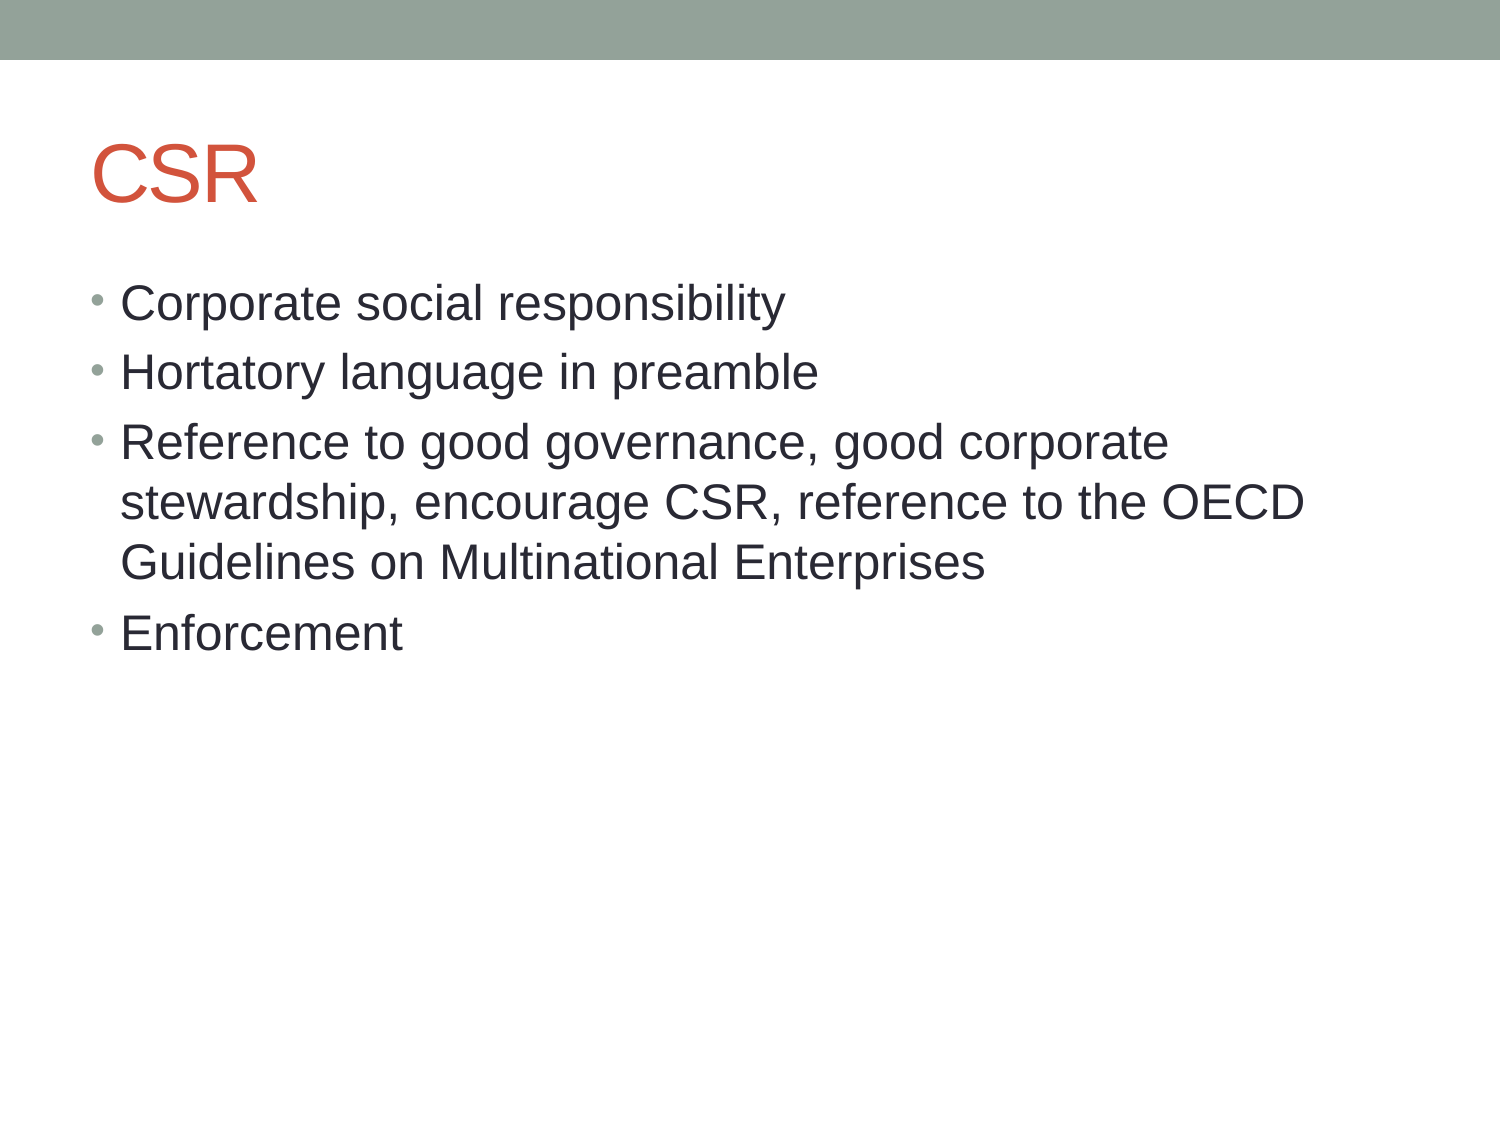

# CSR
Corporate social responsibility
Hortatory language in preamble
Reference to good governance, good corporate stewardship, encourage CSR, reference to the OECD Guidelines on Multinational Enterprises
Enforcement